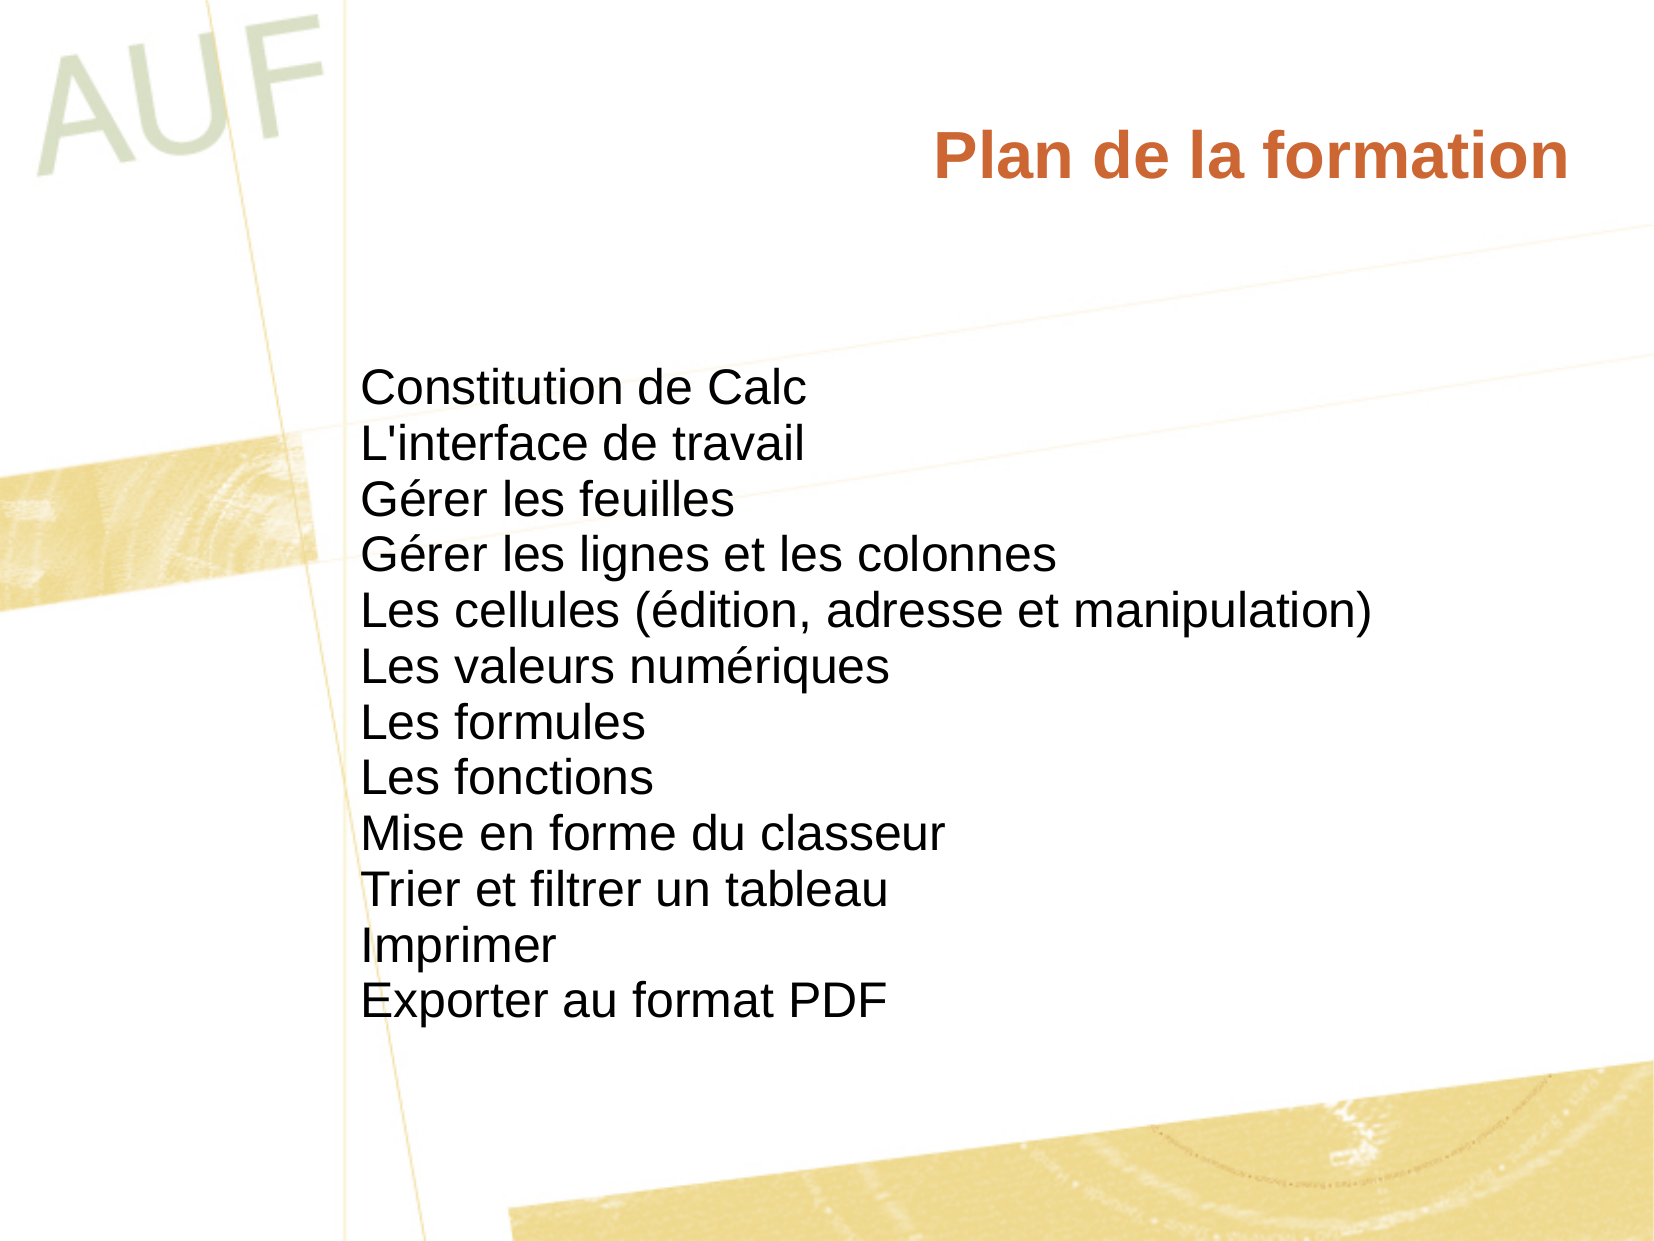

# Plan de la formation
Constitution de Calc
L'interface de travail
Gérer les feuilles
Gérer les lignes et les colonnes
Les cellules (édition, adresse et manipulation)
Les valeurs numériques
Les formules
Les fonctions
Mise en forme du classeur
Trier et filtrer un tableau
Imprimer
Exporter au format PDF